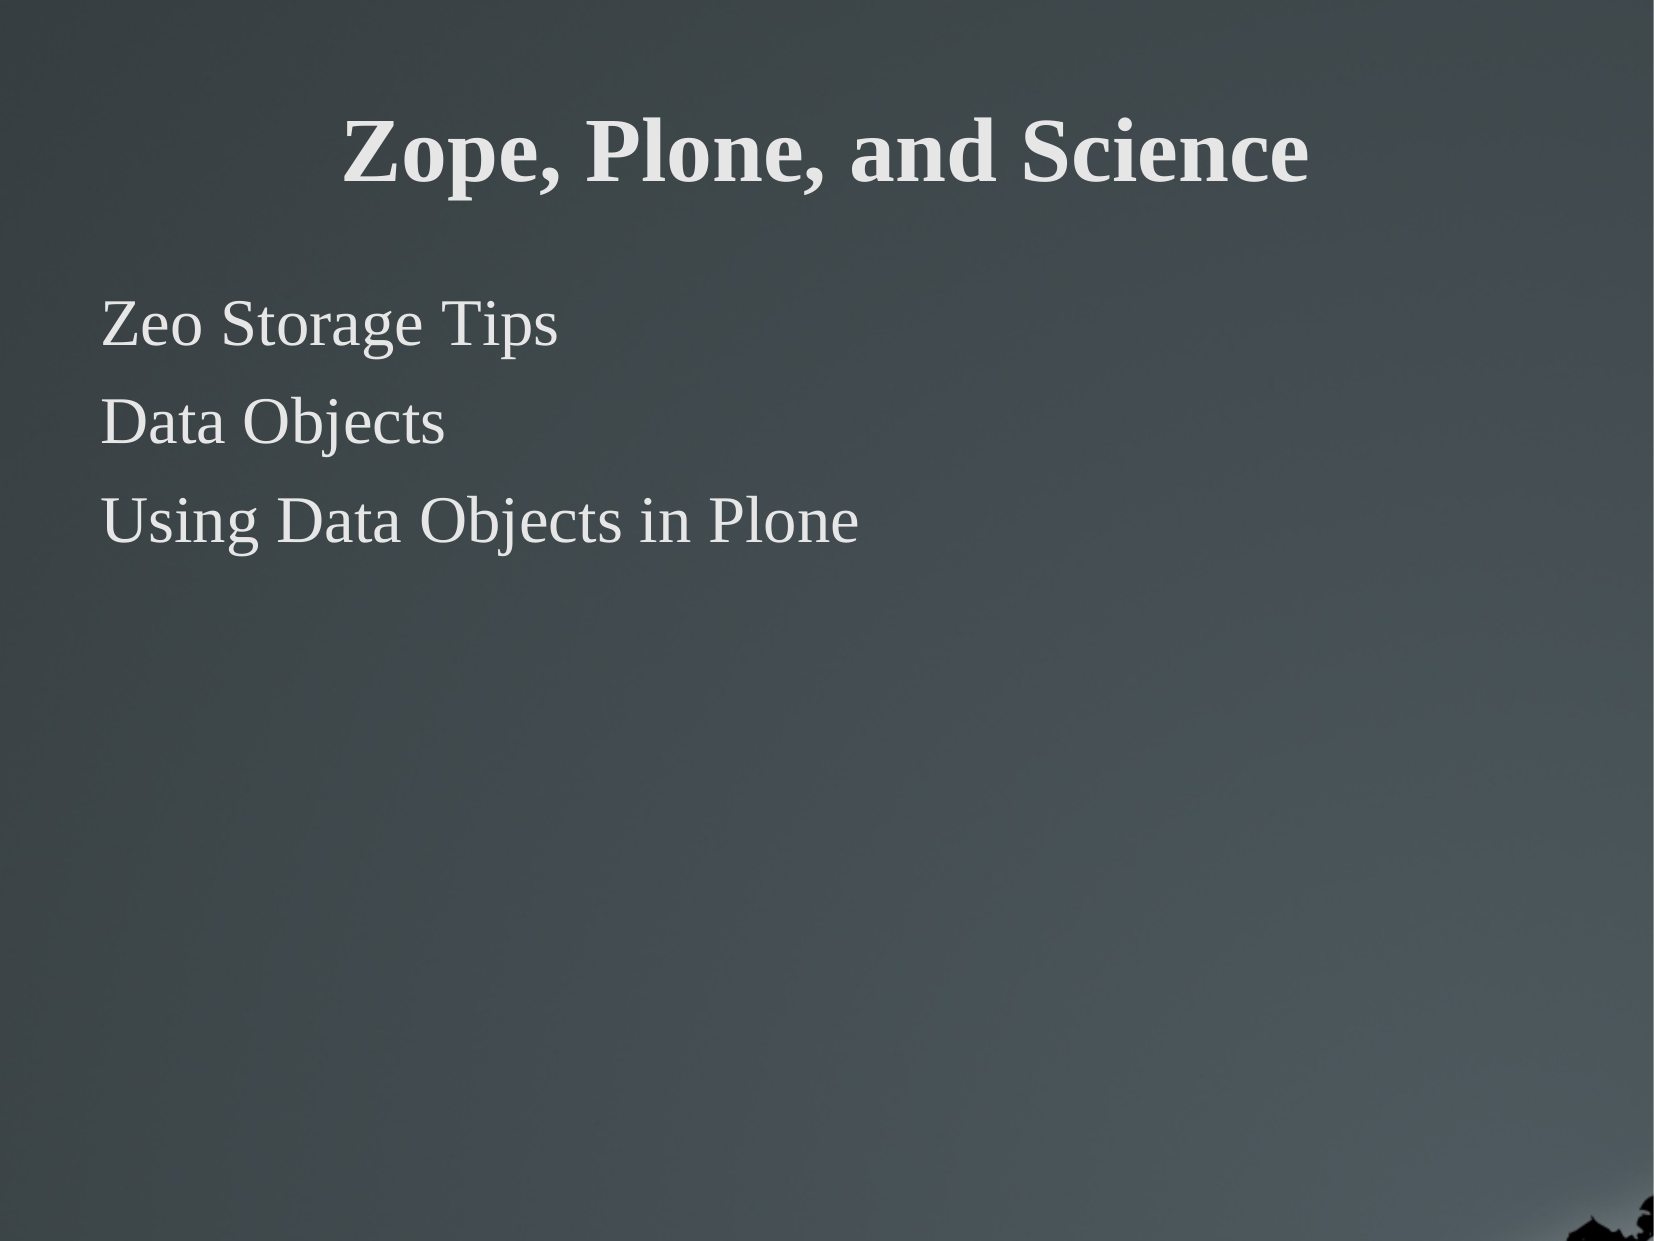

# Zope, Plone, and Science
Zeo Storage Tips
Data Objects
Using Data Objects in Plone